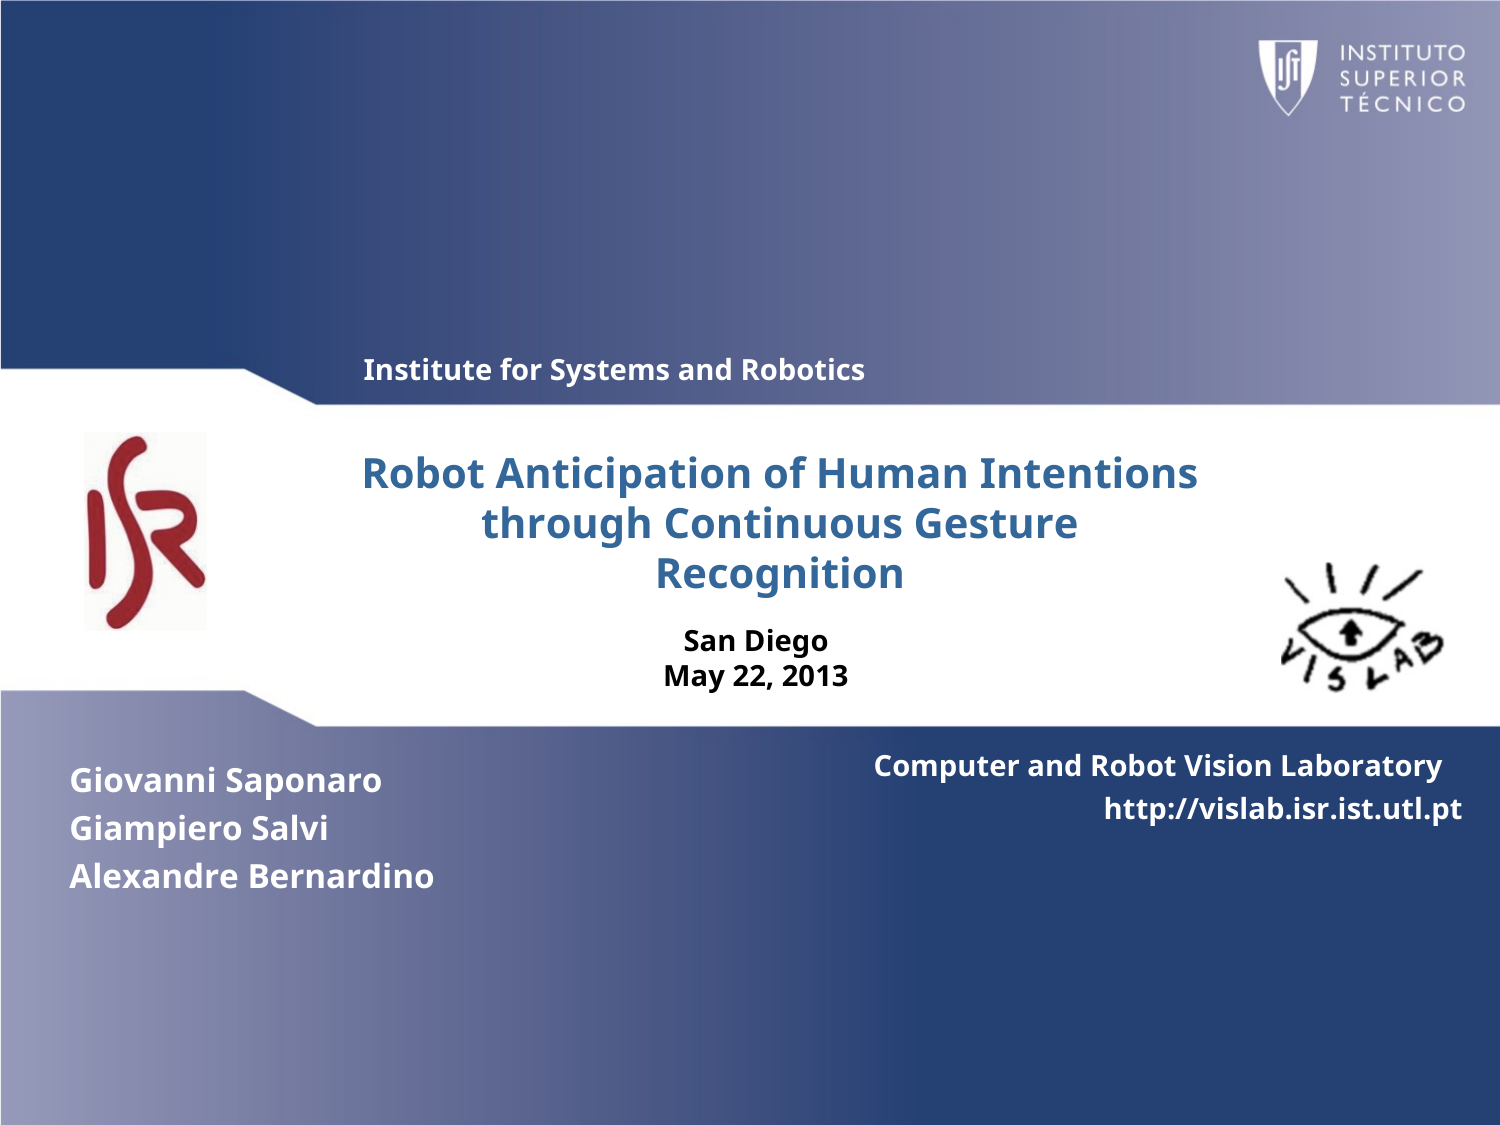

Robot Anticipation of Human Intentions through Continuous Gesture Recognition
San Diego
May 22, 2013
Giovanni Saponaro
Giampiero Salvi
Alexandre Bernardino